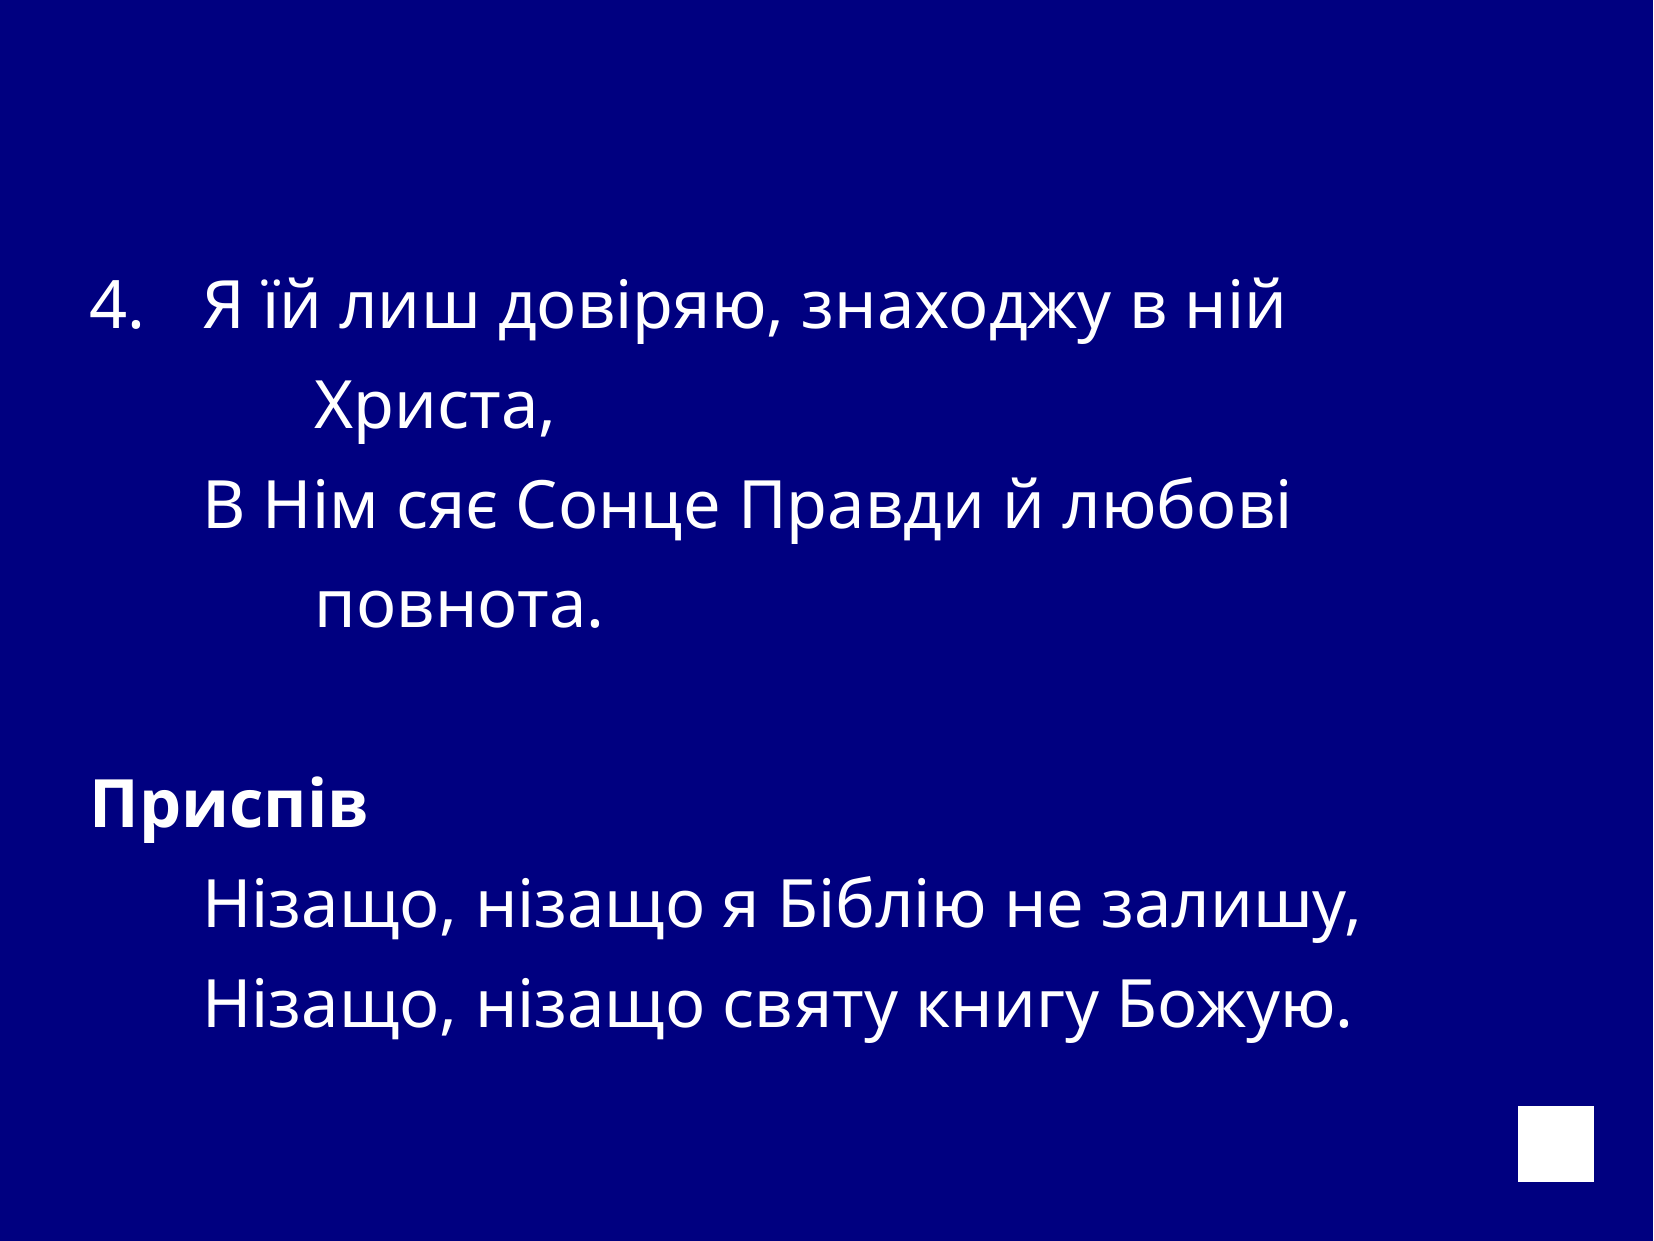

4.	Я їй лиш довіряю, знаходжу в ній
		Христа,
	В Нім сяє Сонце Правди й любові
		повнота.
Приспів
	Нізащо, нізащо я Біблію не залишу,
	Нізащо, нізащо святу книгу Божую.